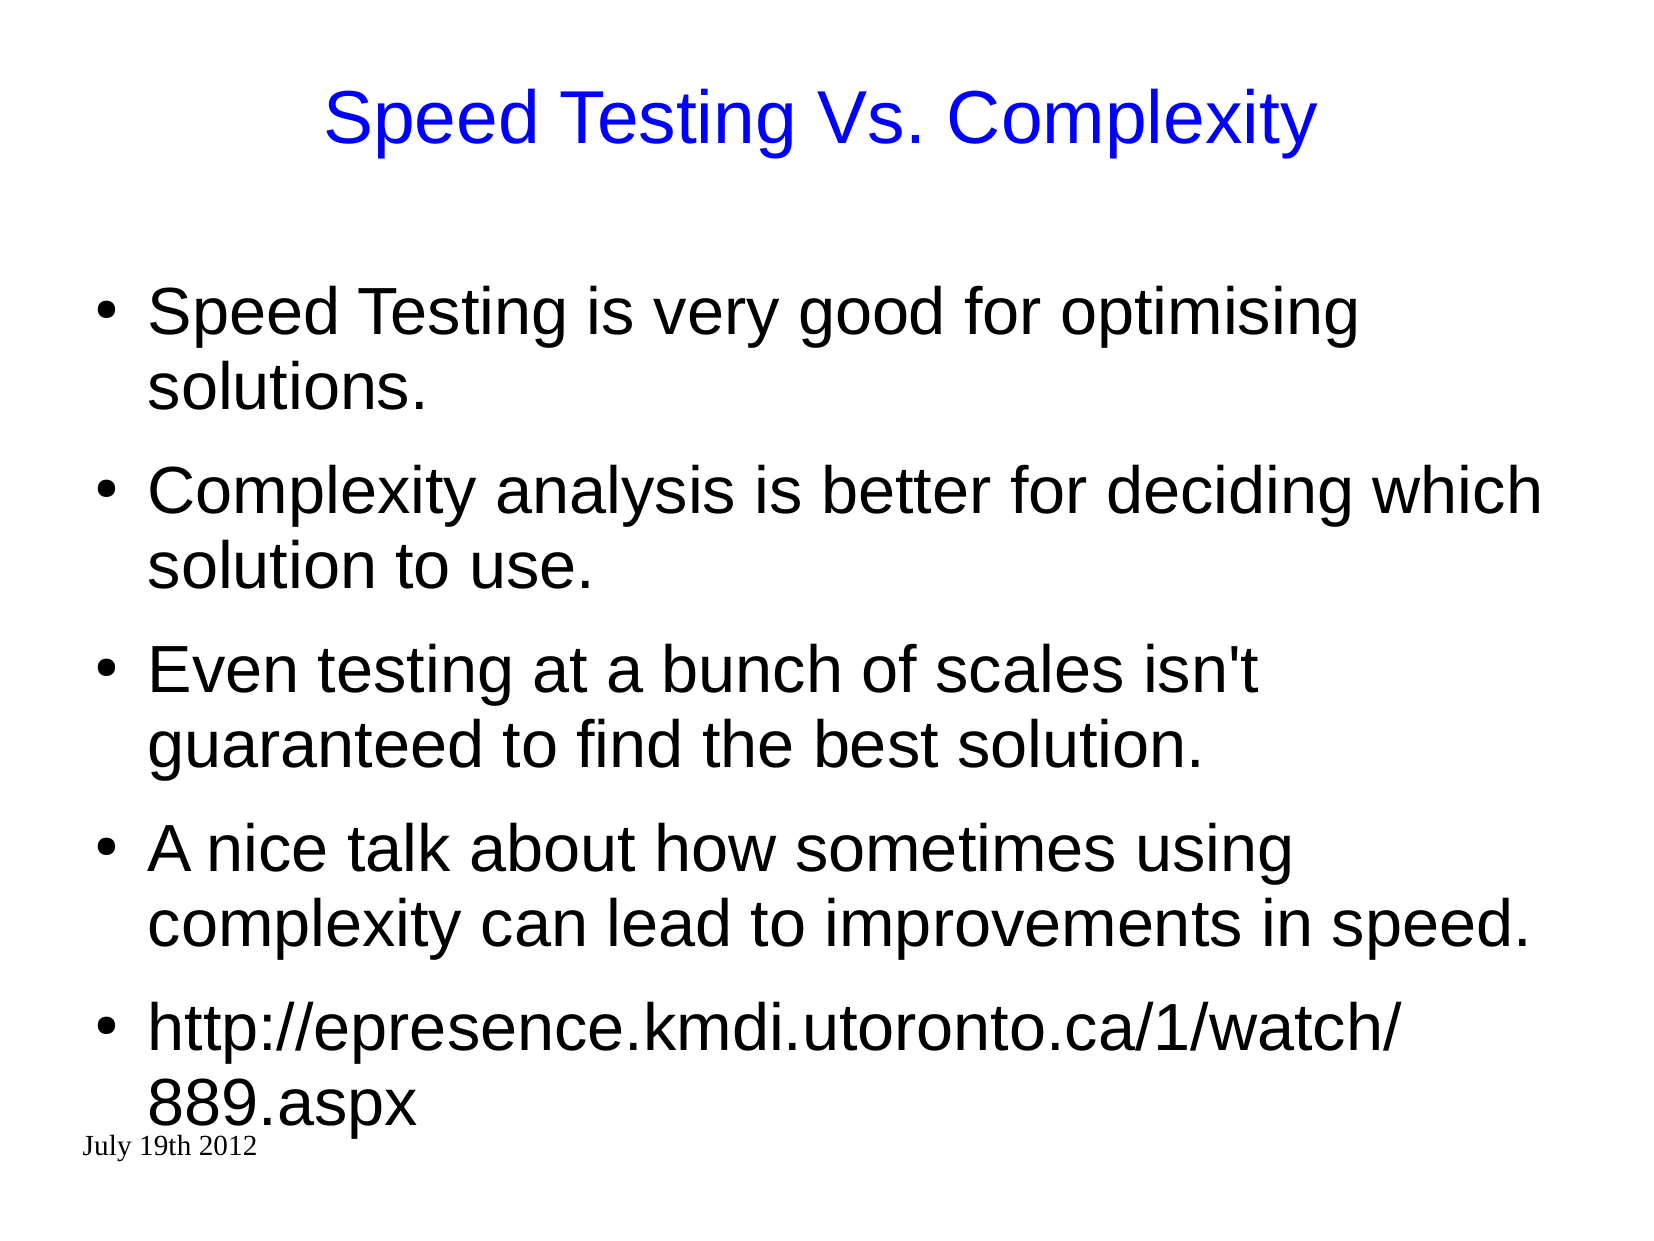

# Speed Testing Vs. Complexity
Speed Testing is very good for optimising solutions.
Complexity analysis is better for deciding which solution to use.
Even testing at a bunch of scales isn't guaranteed to find the best solution.
A nice talk about how sometimes using complexity can lead to improvements in speed.
http://epresence.kmdi.utoronto.ca/1/watch/889.aspx
July 19th 2012